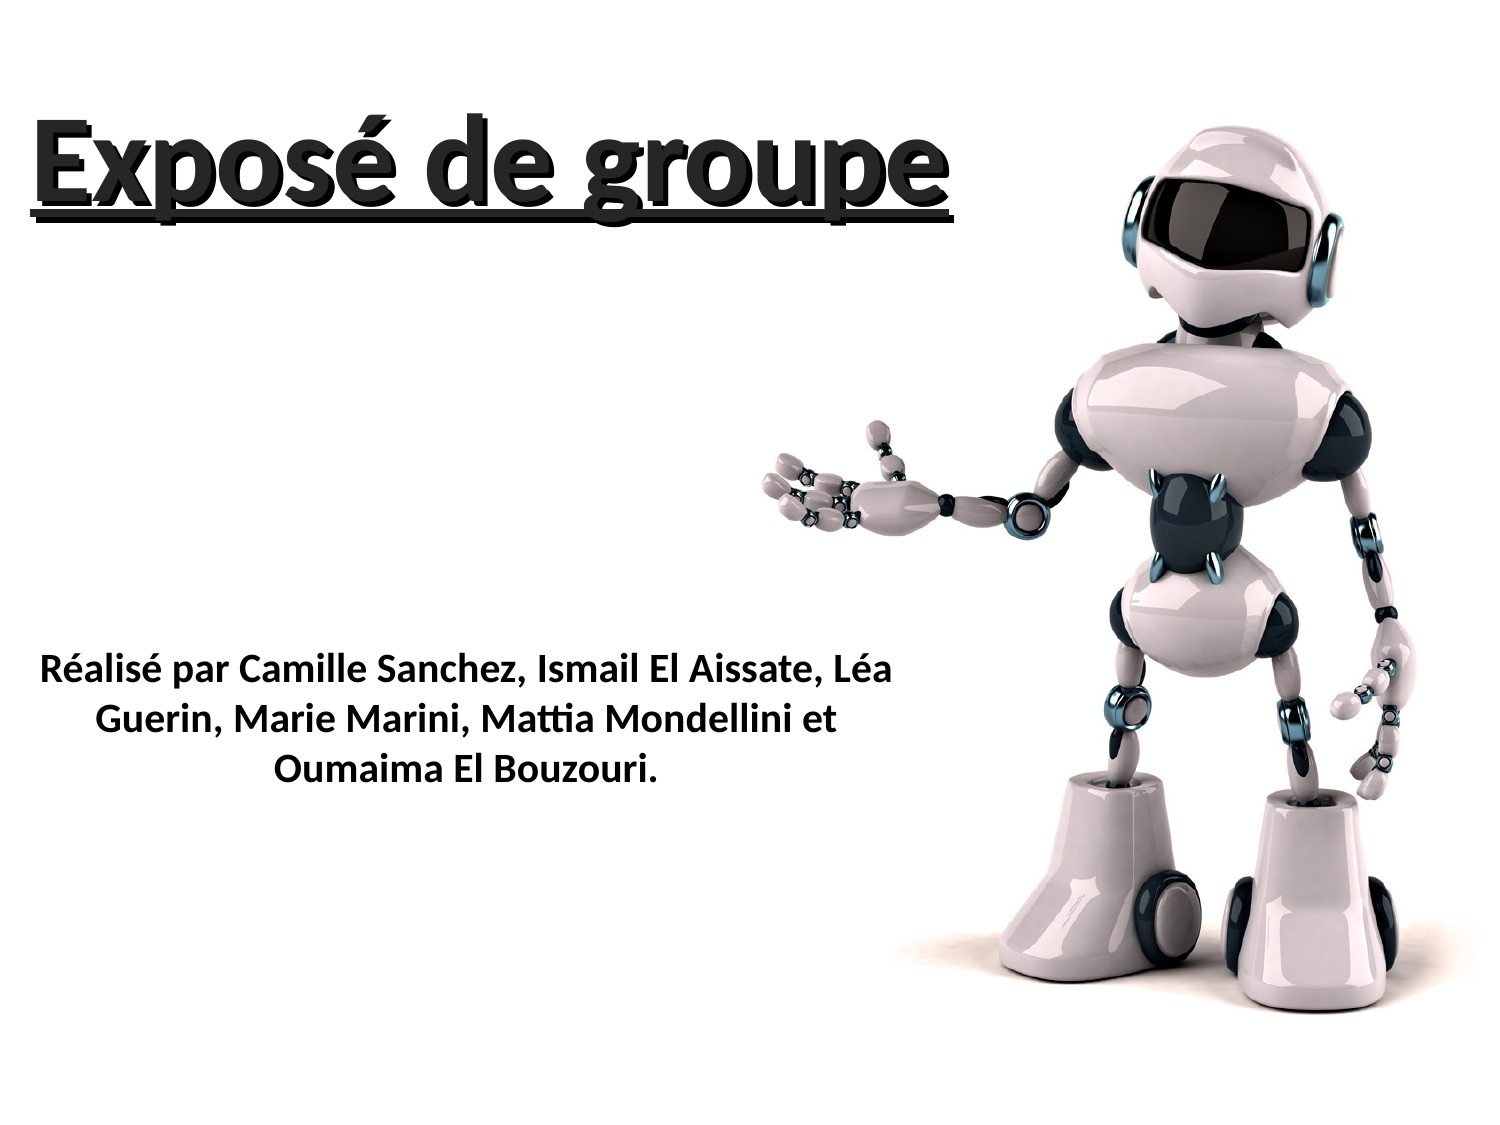

Exposé de groupe
# Réalisé par Camille Sanchez, Ismail El Aissate, Léa Guerin, Marie Marini, Mattia Mondellini et Oumaima El Bouzouri.